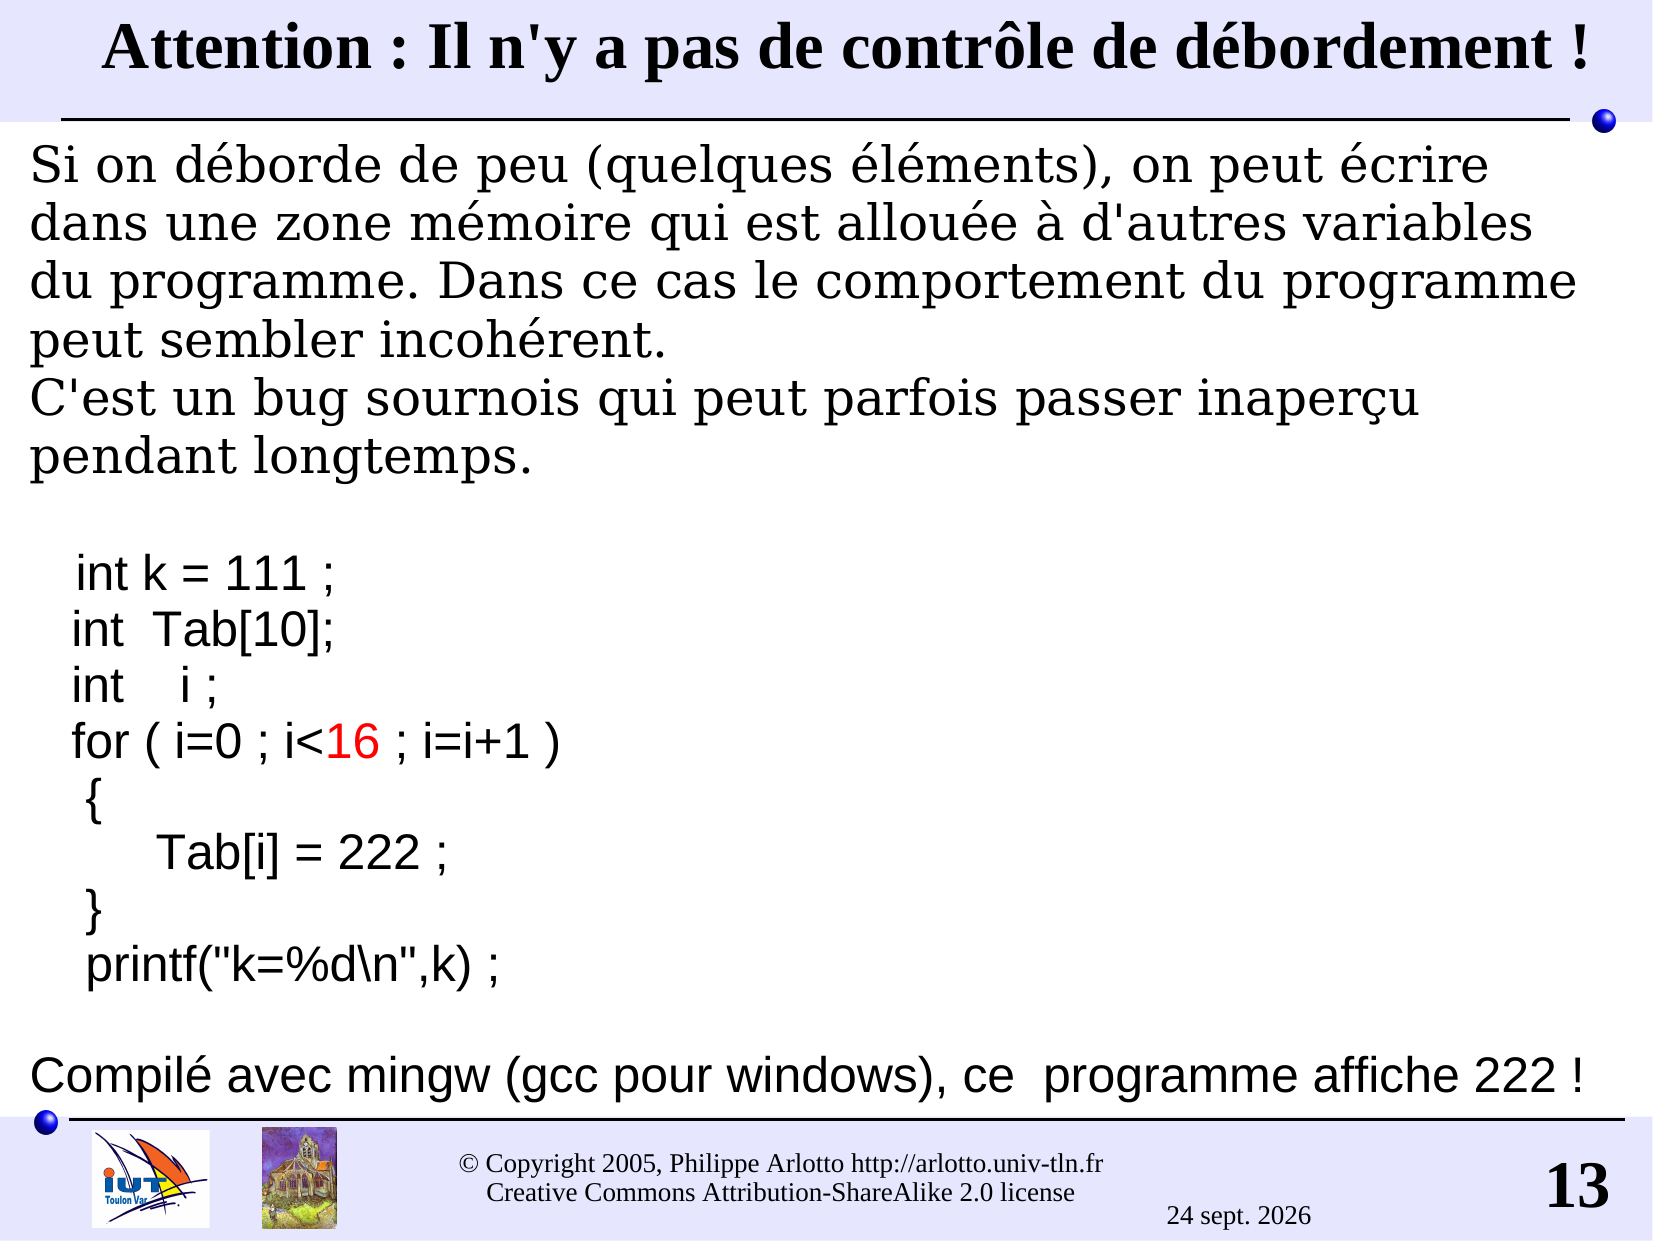

# Attention : Il n'y a pas de contrôle de débordement !
Si on déborde de peu (quelques éléments), on peut écrire
dans une zone mémoire qui est allouée à d'autres variables
du programme. Dans ce cas le comportement du programme
peut sembler incohérent.
C'est un bug sournois qui peut parfois passer inaperçu
pendant longtemps.
 int k = 111 ;
 int Tab[10];
 int i ;
 for ( i=0 ; i<16 ; i=i+1 )
 {
 Tab[i] = 222 ;
 }
 printf("k=%d\n",k) ;
Compilé avec mingw (gcc pour windows), ce programme affiche 222 !